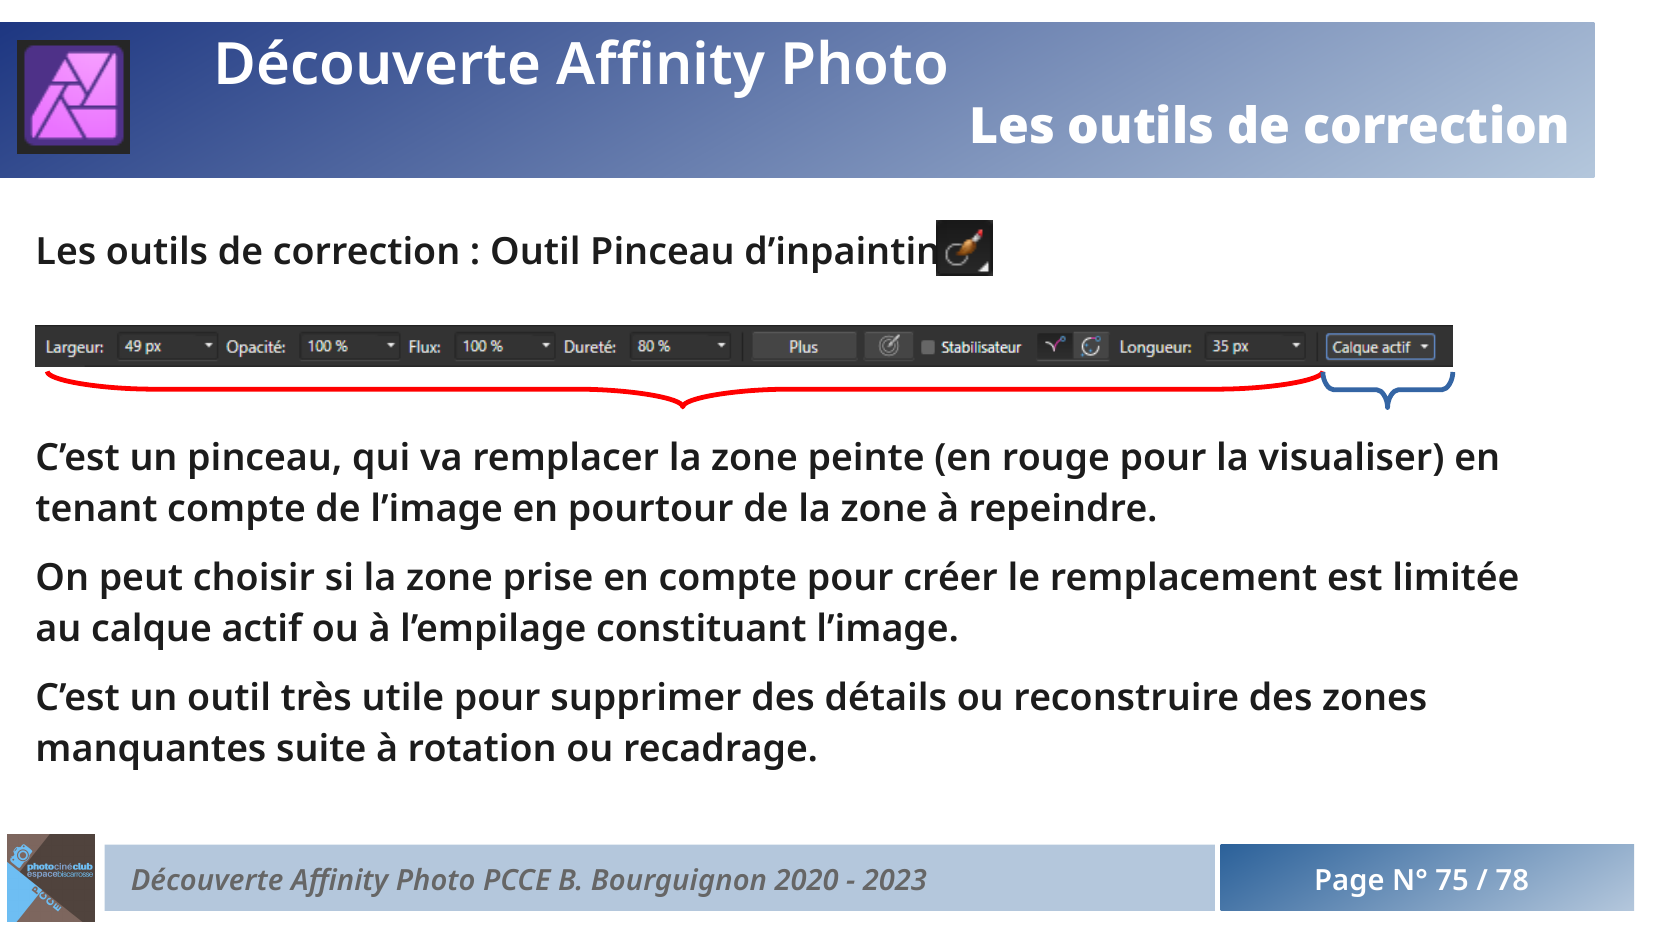

# Les outils de correction
Les outils de correction : Outil Pinceau d’inpainting
C’est un pinceau, qui va remplacer la zone peinte (en rouge pour la visualiser) en tenant compte de l’image en pourtour de la zone à repeindre.
On peut choisir si la zone prise en compte pour créer le remplacement est limitée au calque actif ou à l’empilage constituant l’image.
C’est un outil très utile pour supprimer des détails ou reconstruire des zones manquantes suite à rotation ou recadrage.